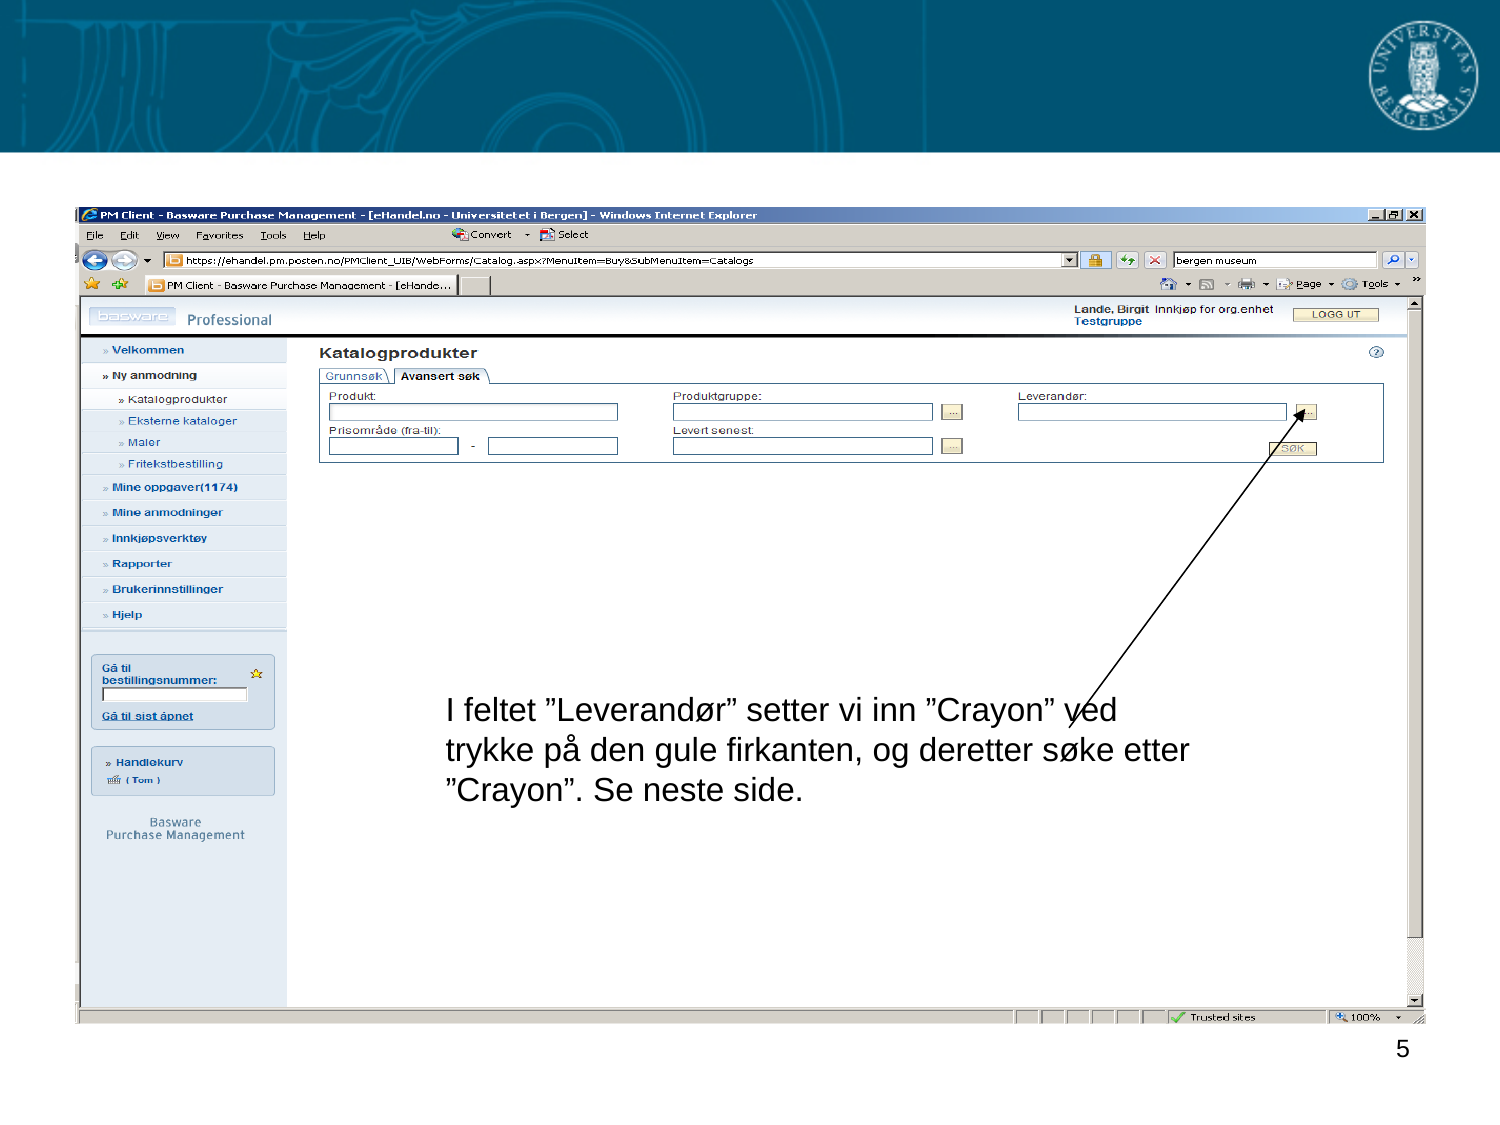

I feltet ”Leverandør” setter vi inn ”Crayon” ved trykke på den gule firkanten, og deretter søke etter ”Crayon”. Se neste side.